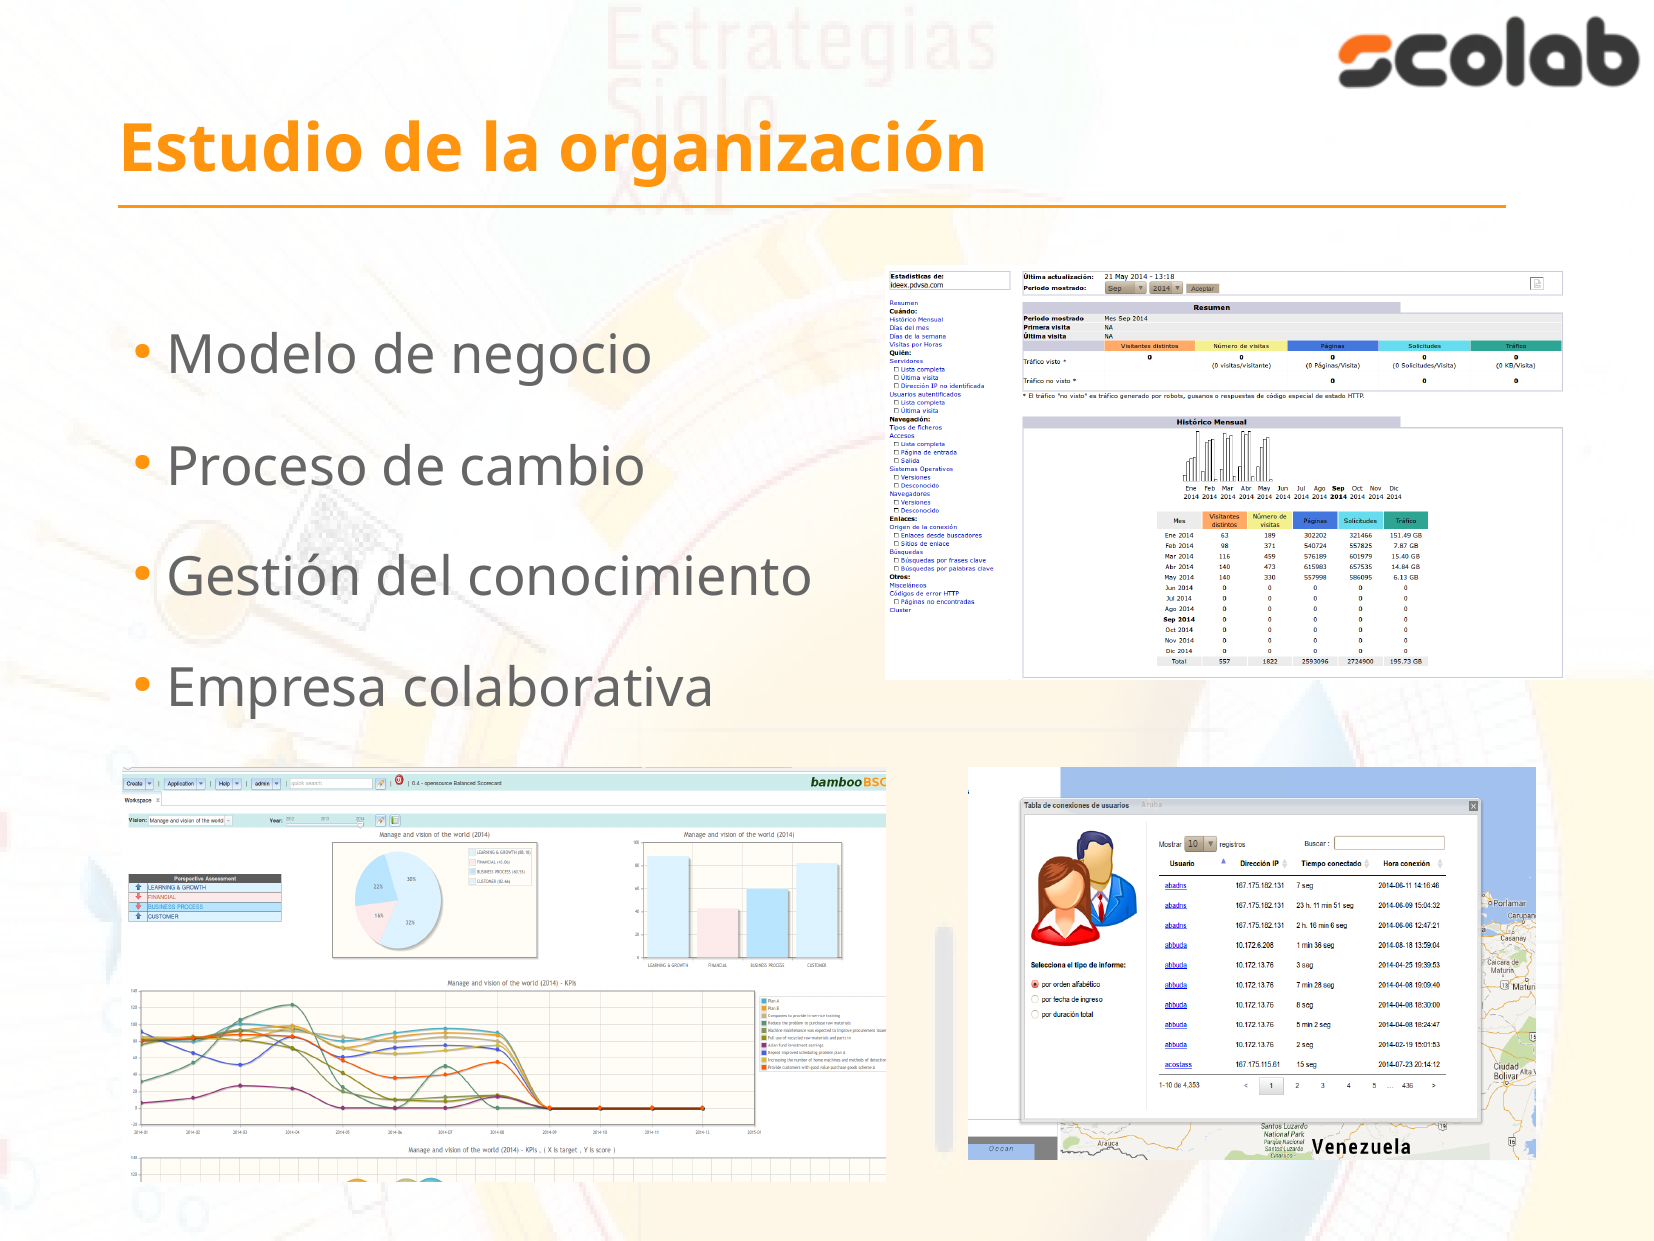

# Estudio de la organización
 Modelo de negocio
 Proceso de cambio
 Gestión del conocimiento
 Empresa colaborativa
 Cuadro de mando integral